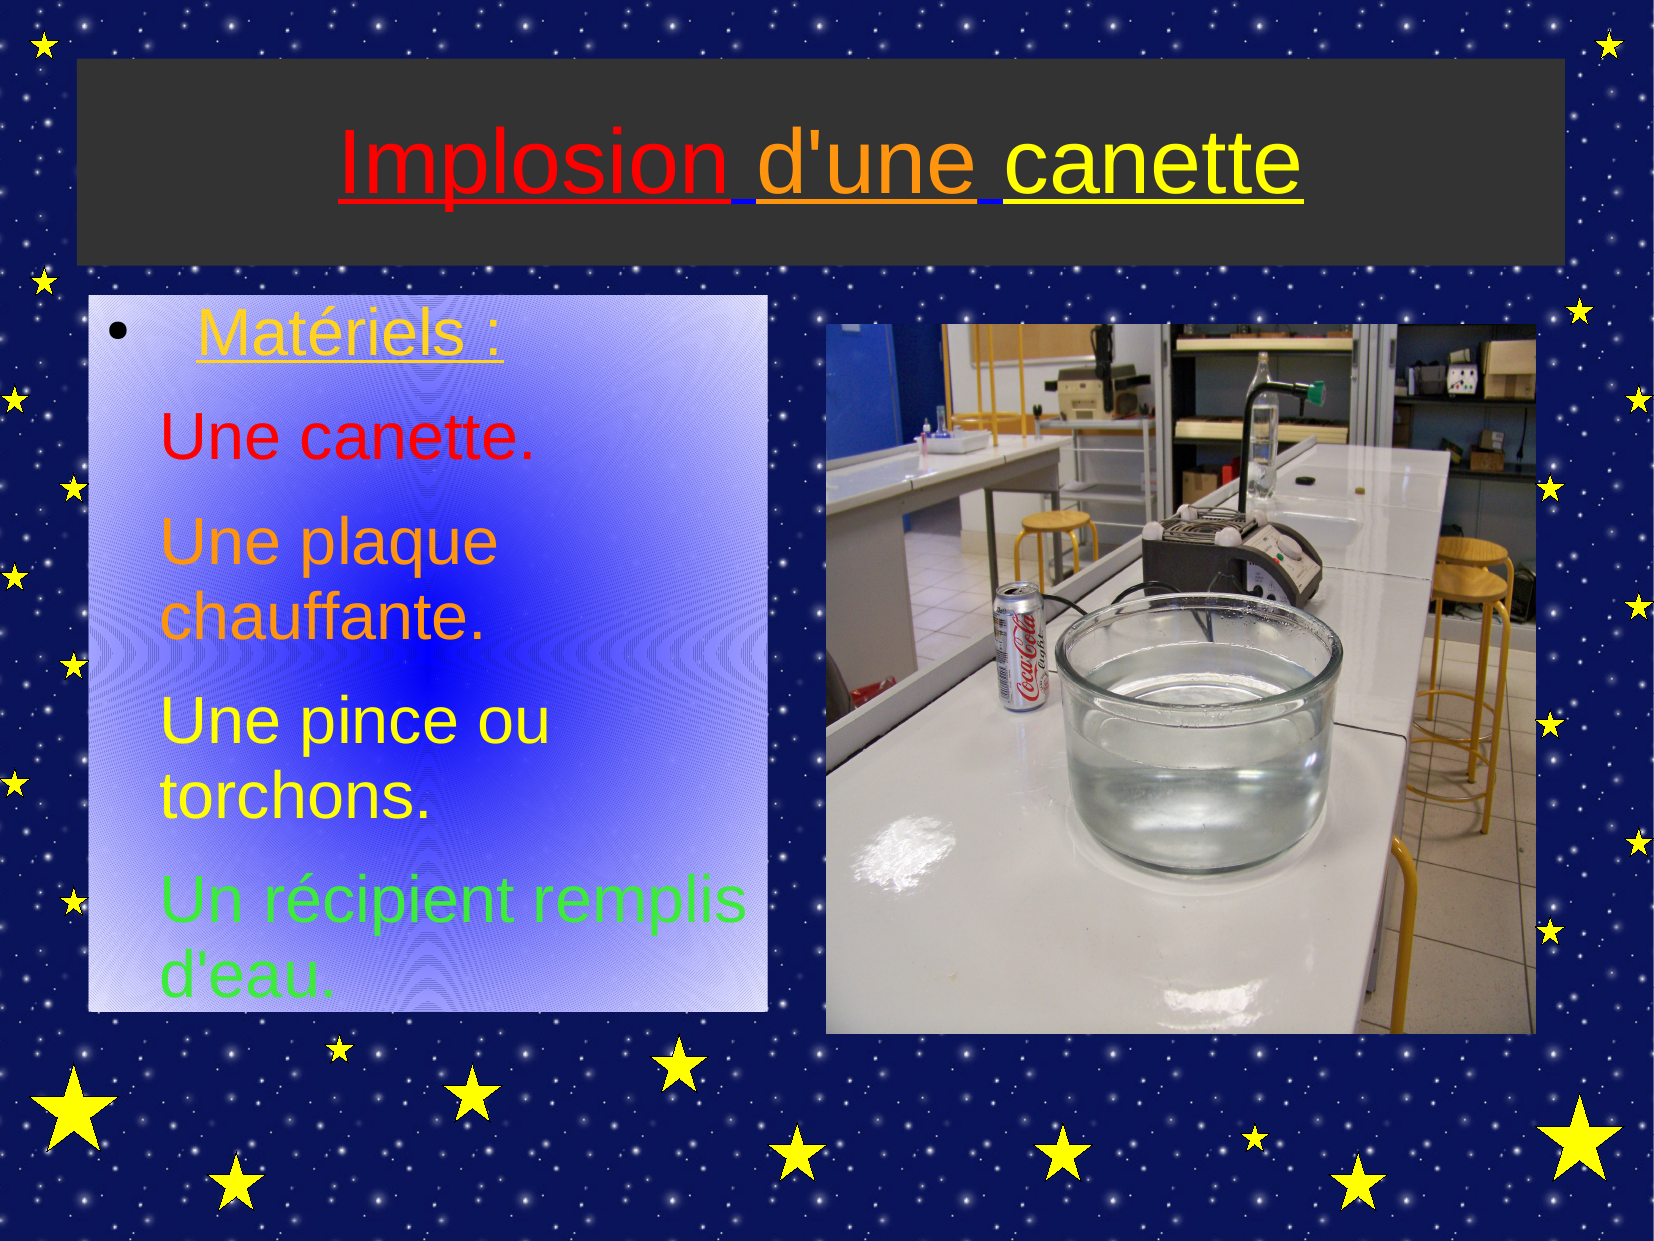

# Implosion d'une canette
 Matériels :
Une canette.
Une plaque chauffante.
Une pince ou torchons.
Un récipient remplis d'eau.